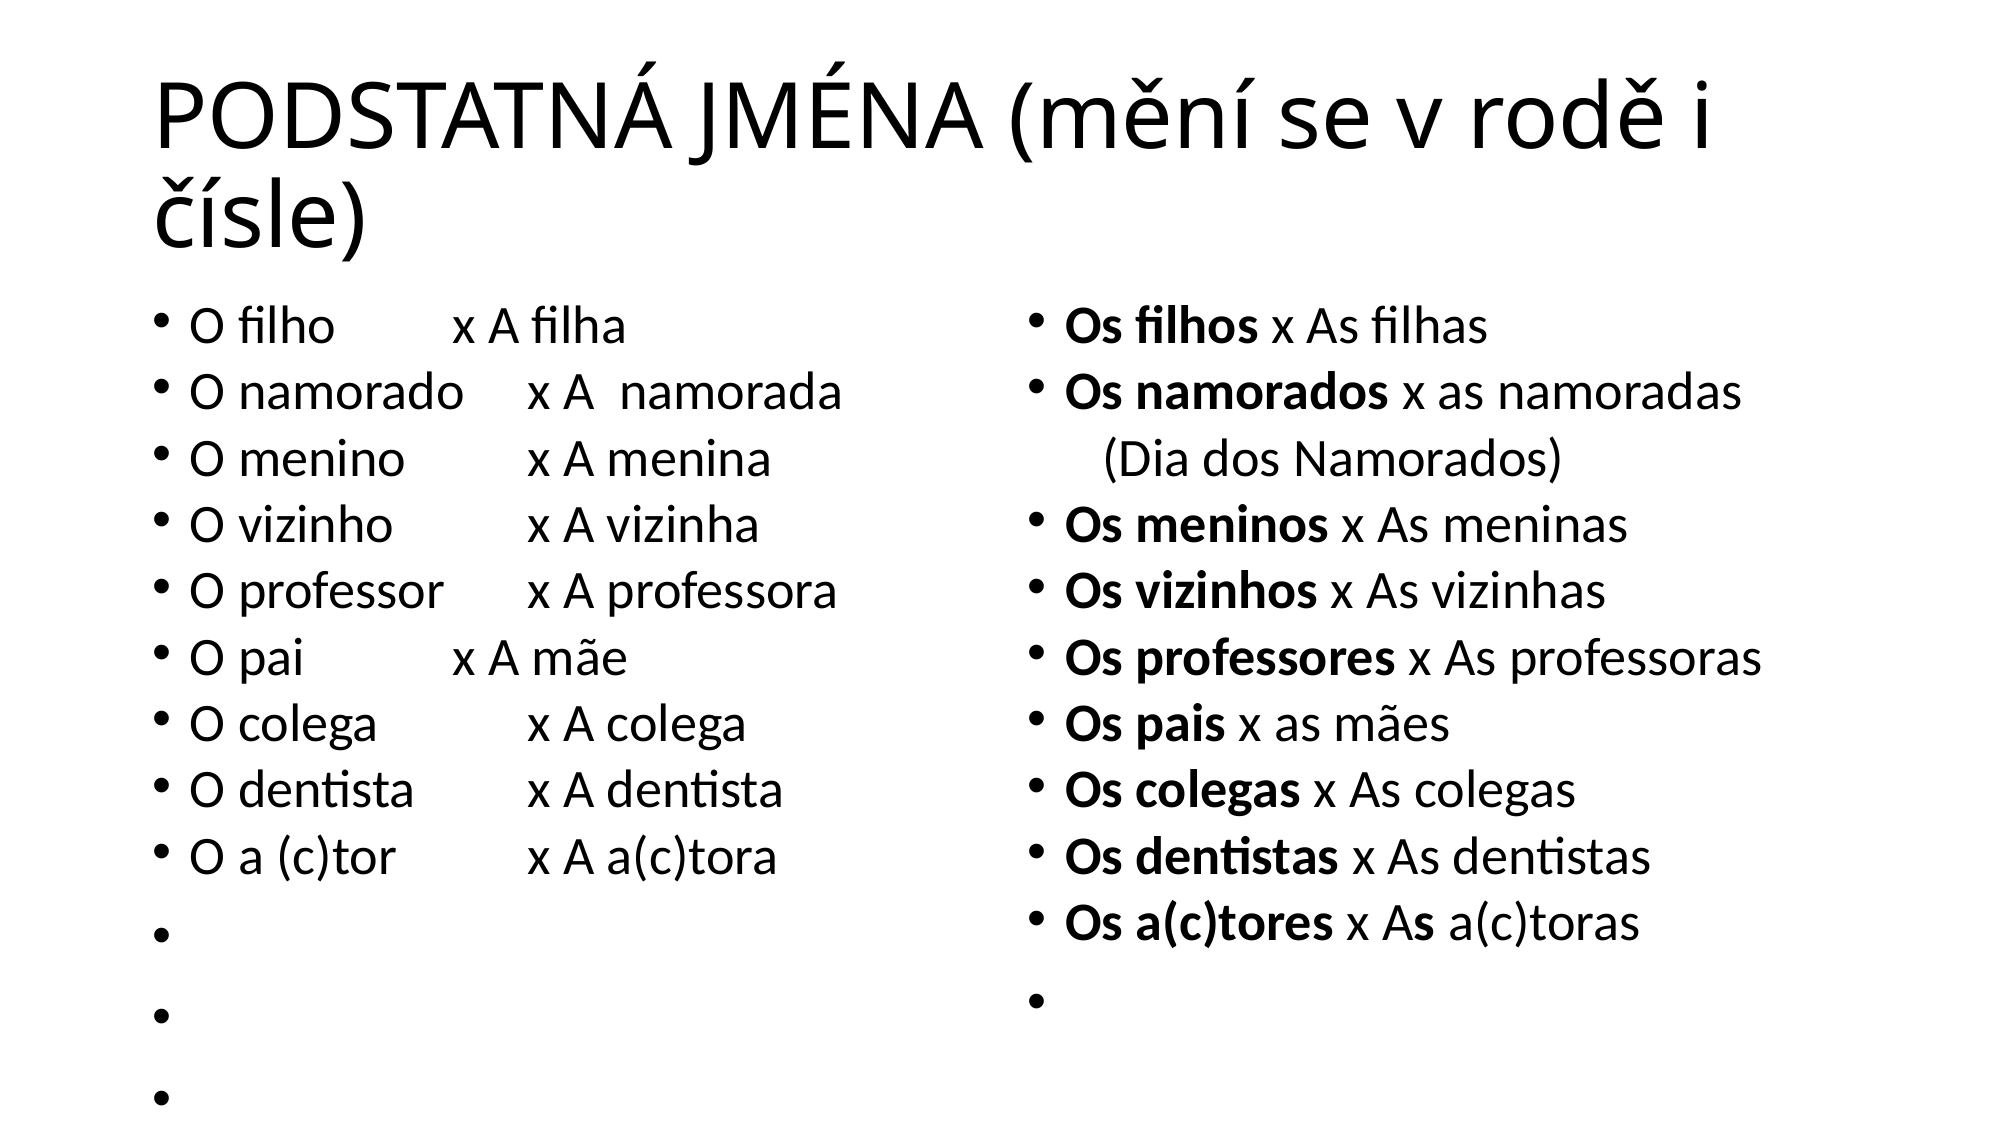

# PODSTATNÁ JMÉNA (mění se v rodě i čísle)
O filho 		x A filha
O namorado 	x A namorada
O menino 		x A menina
O vizinho 		x A vizinha
O professor 	x A professora
O pai 		x A mãe
O colega 		x A colega
O dentista 		x A dentista
O a (c)tor		x A a(c)tora
Os filhos x As filhas
Os namorados x as namoradas
 	(Dia dos Namorados)
Os meninos x As meninas
Os vizinhos x As vizinhas
Os professores x As professoras
Os pais x as mães
Os colegas x As colegas
Os dentistas x As dentistas
Os a(c)tores x As a(c)toras